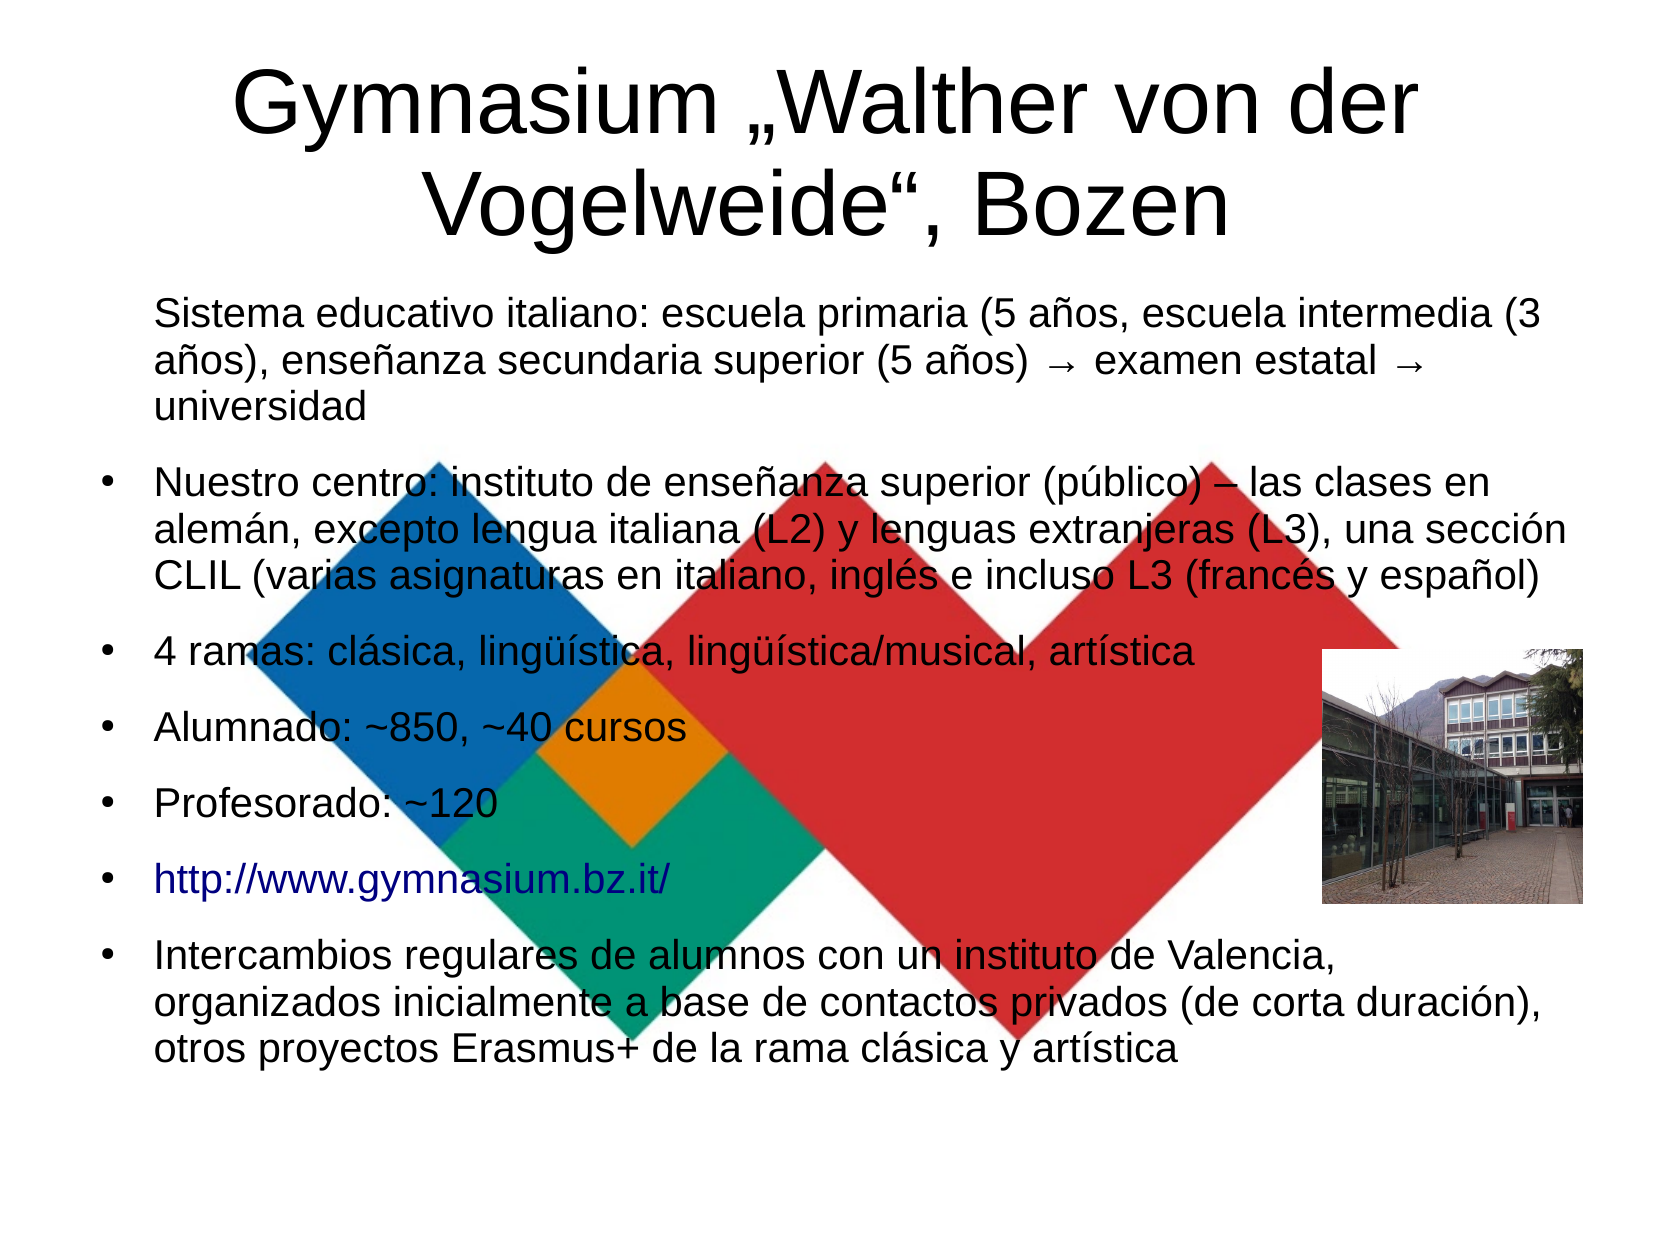

# Gymnasium „Walther von der Vogelweide“, Bozen
Sistema educativo italiano: escuela primaria (5 años, escuela intermedia (3 años), enseñanza secundaria superior (5 años) → examen estatal → universidad
Nuestro centro: instituto de enseñanza superior (público) – las clases en alemán, excepto lengua italiana (L2) y lenguas extranjeras (L3), una sección CLIL (varias asignaturas en italiano, inglés e incluso L3 (francés y español)
4 ramas: clásica, lingüística, lingüística/musical, artística
Alumnado: ~850, ~40 cursos
Profesorado: ~120
http://www.gymnasium.bz.it/
Intercambios regulares de alumnos con un instituto de Valencia, organizados inicialmente a base de contactos privados (de corta duración), otros proyectos Erasmus+ de la rama clásica y artística